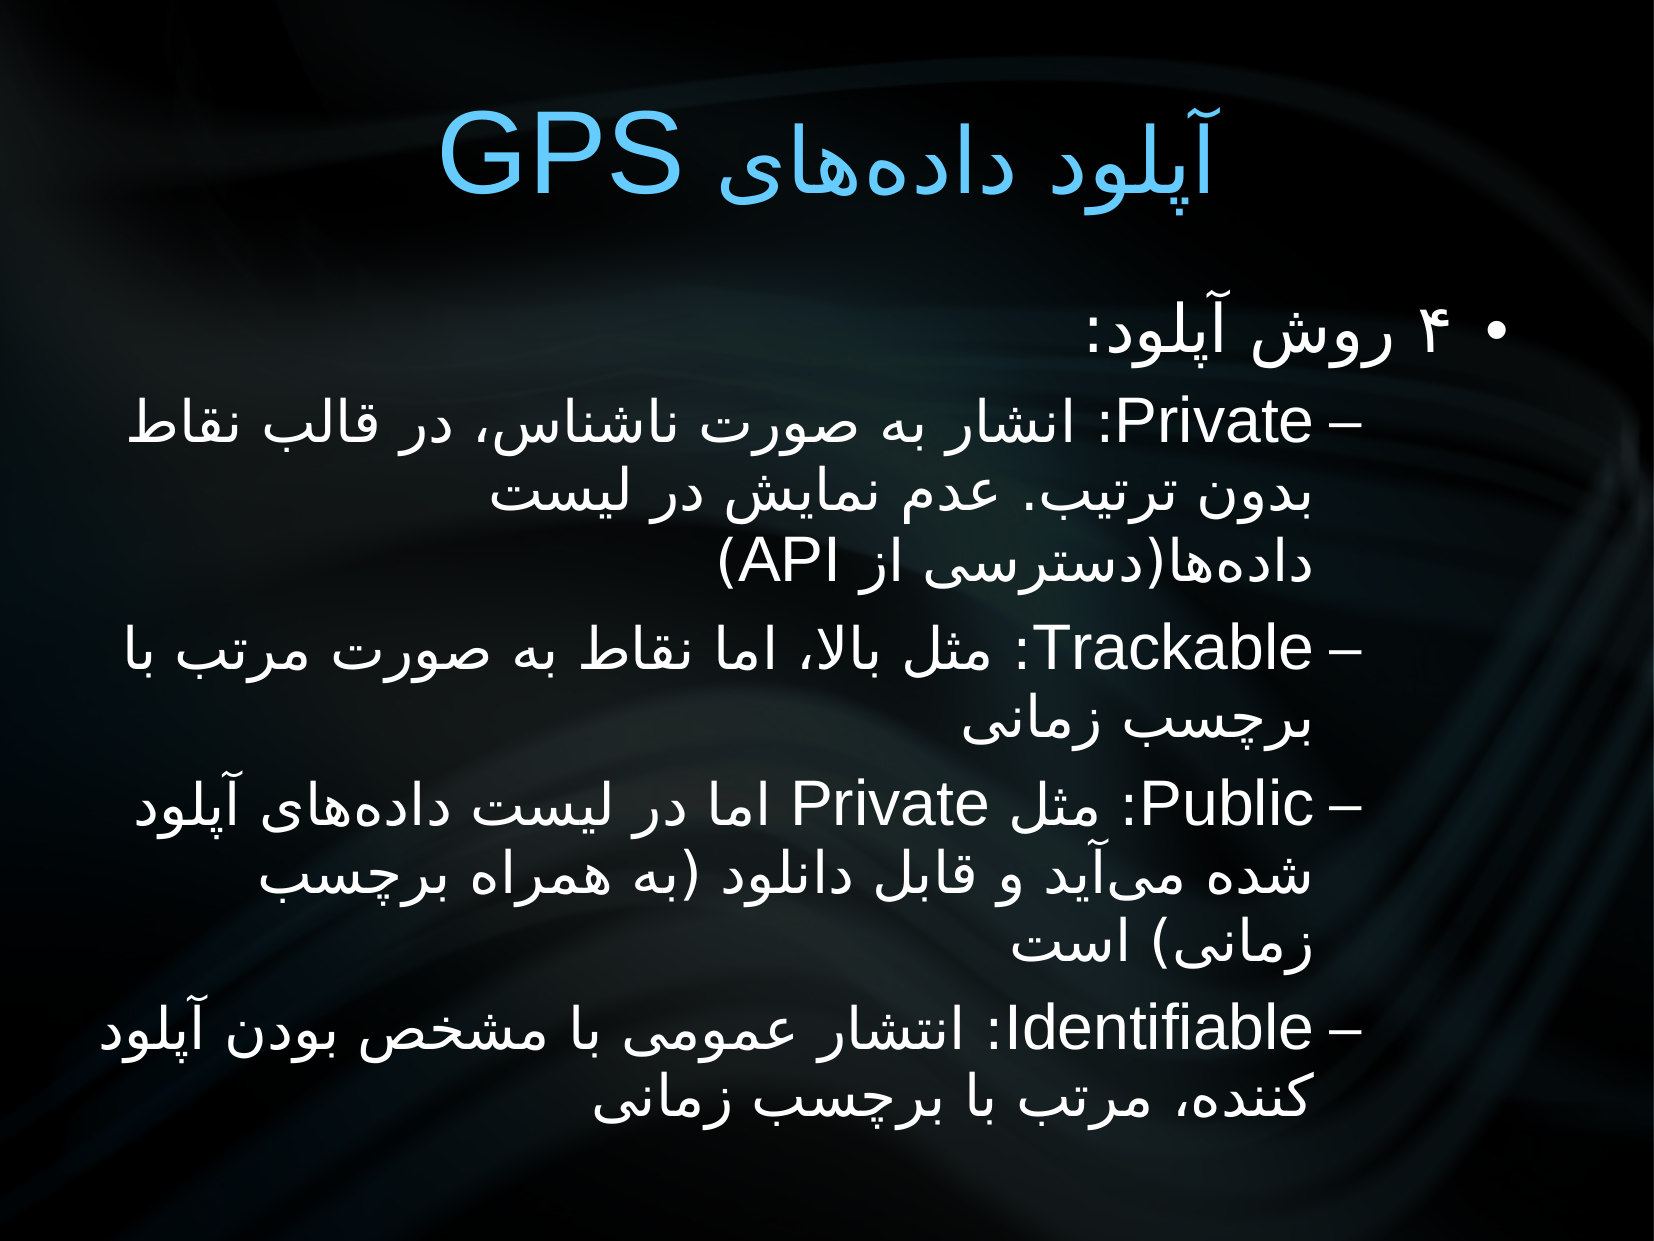

# آپلود داده‌های GPS
۴ روش آپلود:
‏Private: انشار به صورت ناشناس، در قالب نقاط بدون ترتیب. عدم نمایش در لیست داده‌ها(دسترسی از API)
‏Trackable: مثل بالا، اما نقاط به صورت مرتب با برچسب زمانی
‏Public: مثل Private اما در لیست داده‌های آپلود شده می‌آید و قابل دانلود (به همراه برچسب زمانی) است
‏Identifiable: انتشار عمومی با مشخص بودن آپلود کننده، مرتب با برچسب زمانی